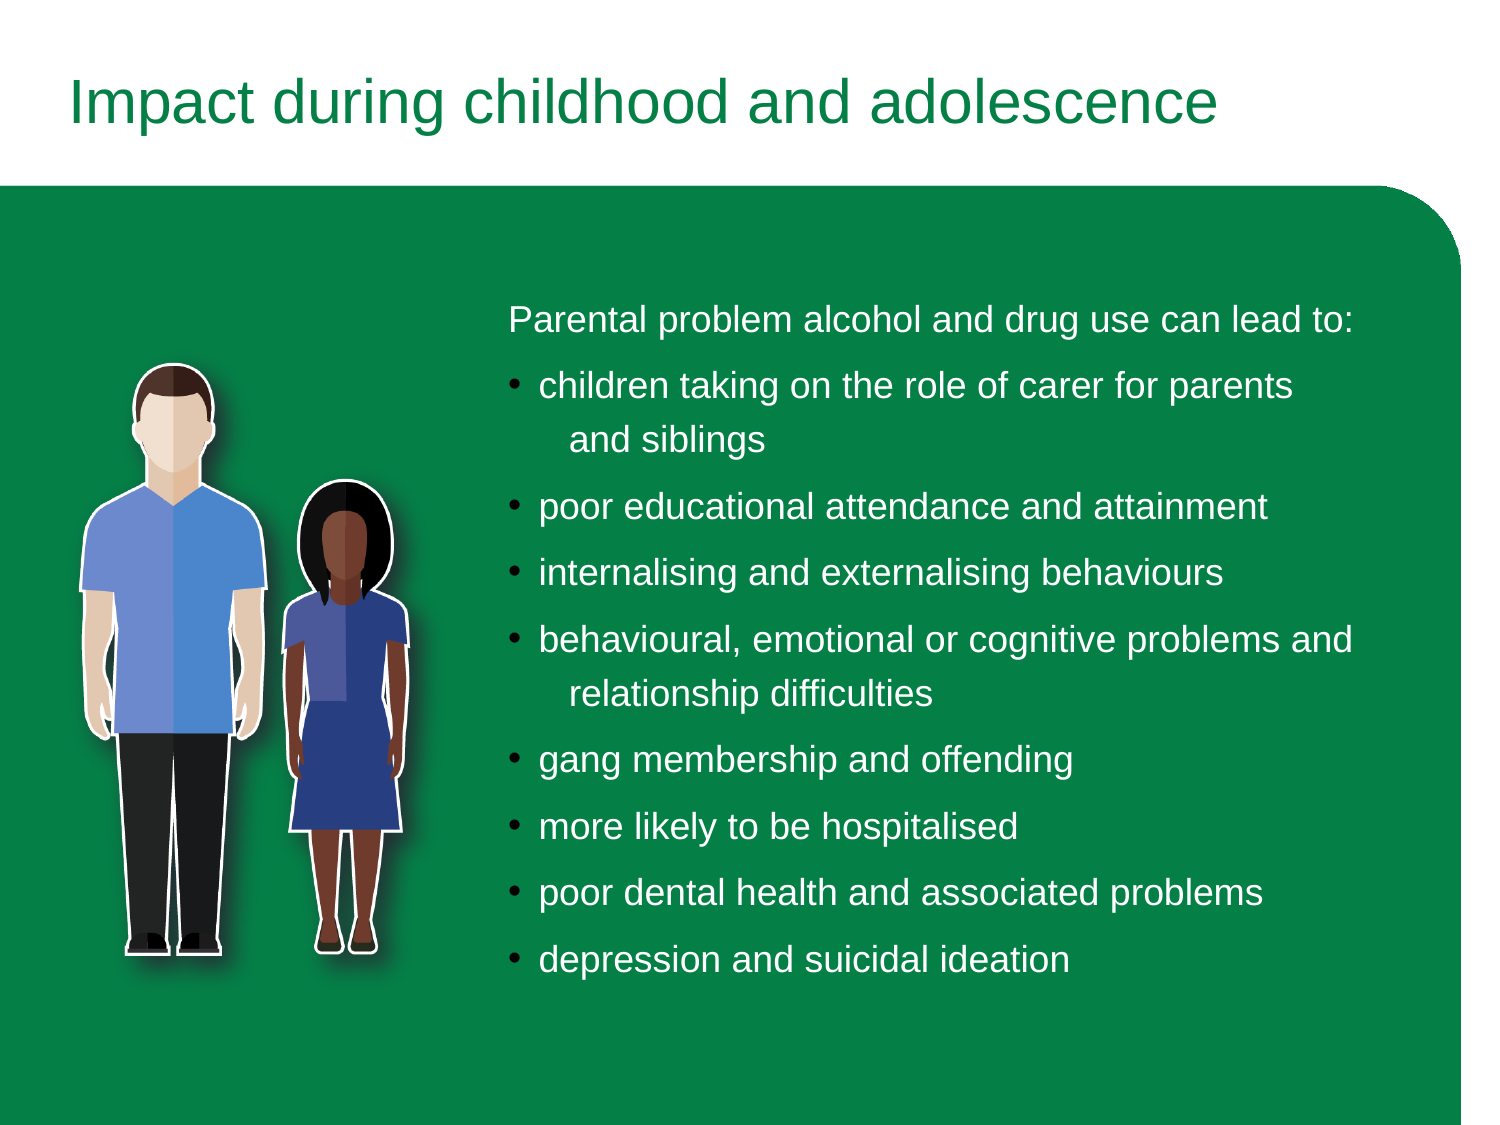

Impact during childhood and adolescence
# Parental problem alcohol and drug use can lead to:
children taking on the role of carer for parents and siblings
poor educational attendance and attainment
internalising and externalising behaviours
behavioural, emotional or cognitive problems and relationship difficulties
gang membership and offending
more likely to be hospitalised
poor dental health and associated problems
depression and suicidal ideation